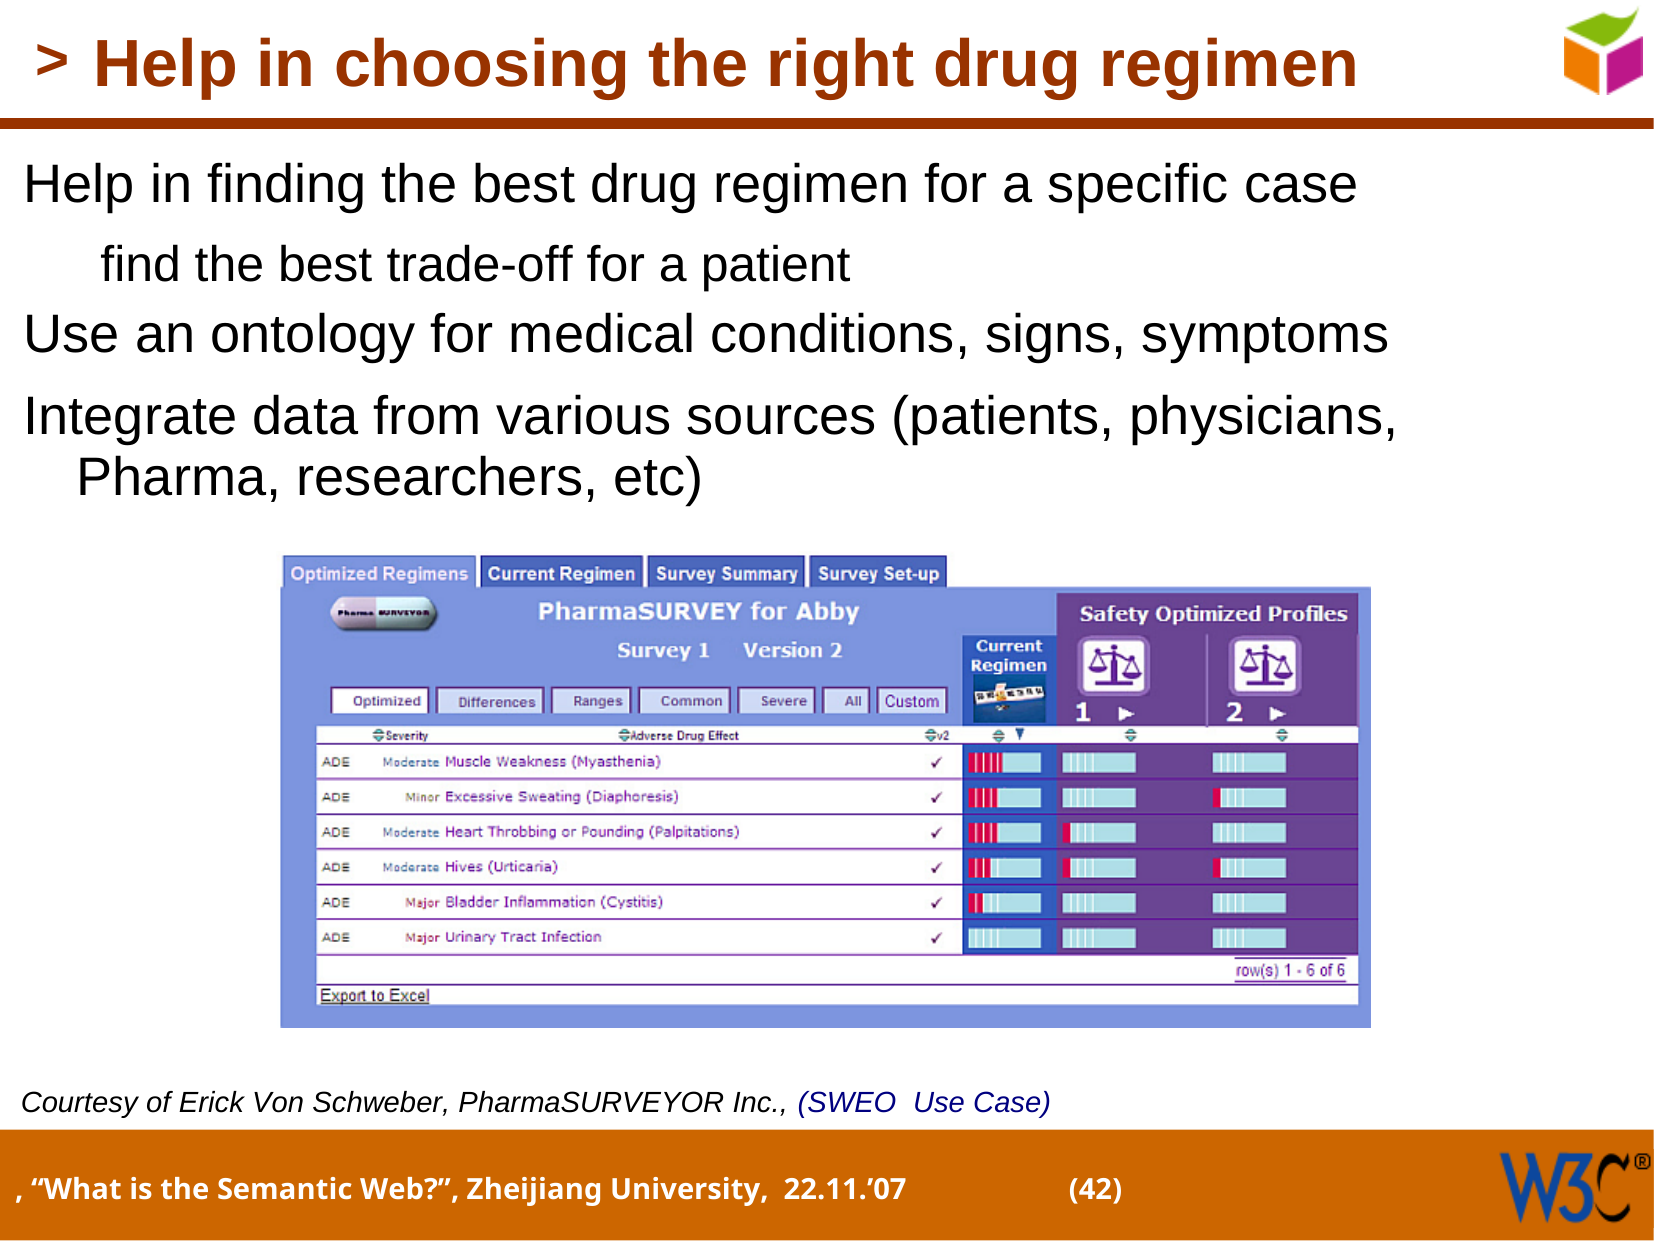

# Help in choosing the right drug regimen
Help in finding the best drug regimen for a specific case
find the best trade-off for a patient
Use an ontology for medical conditions, signs, symptoms
Integrate data from various sources (patients, physicians, Pharma, researchers, etc)
Courtesy of Erick Von Schweber, PharmaSURVEYOR Inc., (SWEO Use Case)